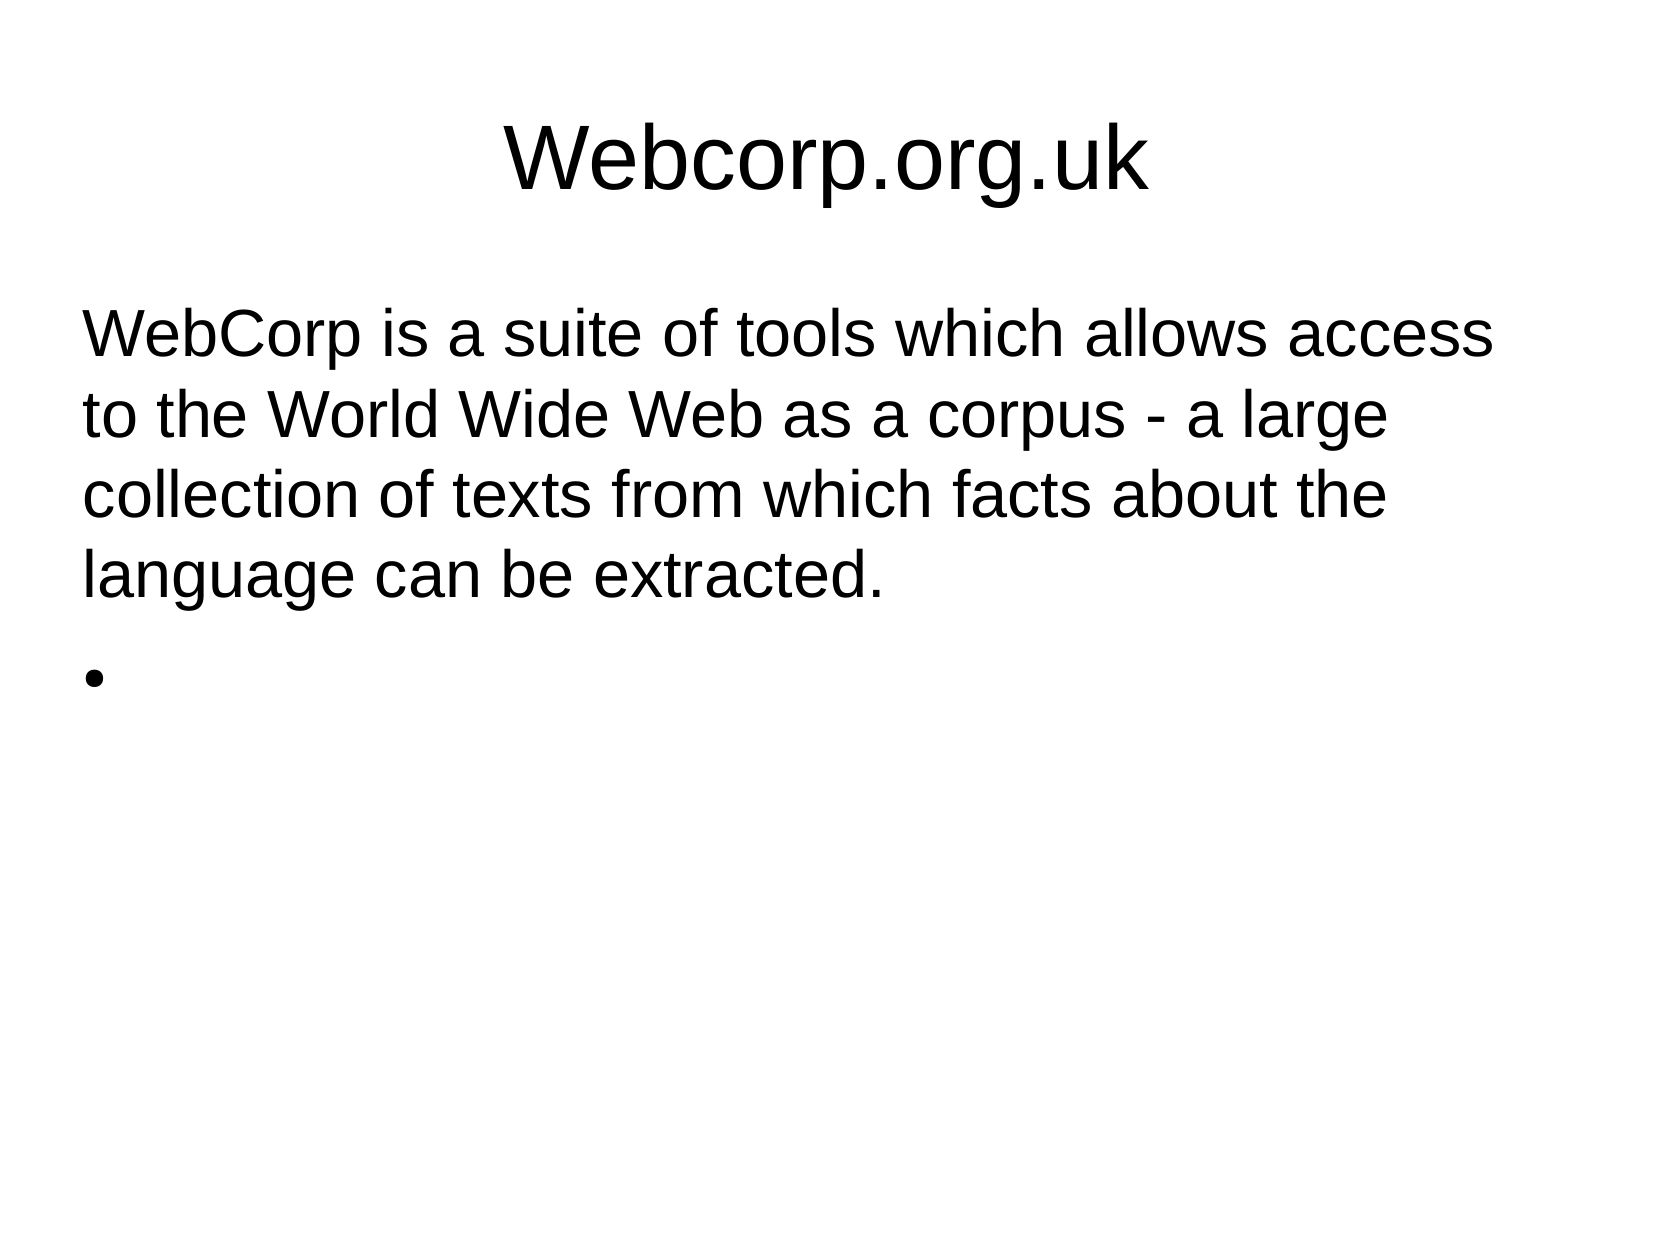

# Webcorp.org.uk
WebCorp is a suite of tools which allows access to the World Wide Web as a corpus - a large collection of texts from which facts about the language can be extracted.